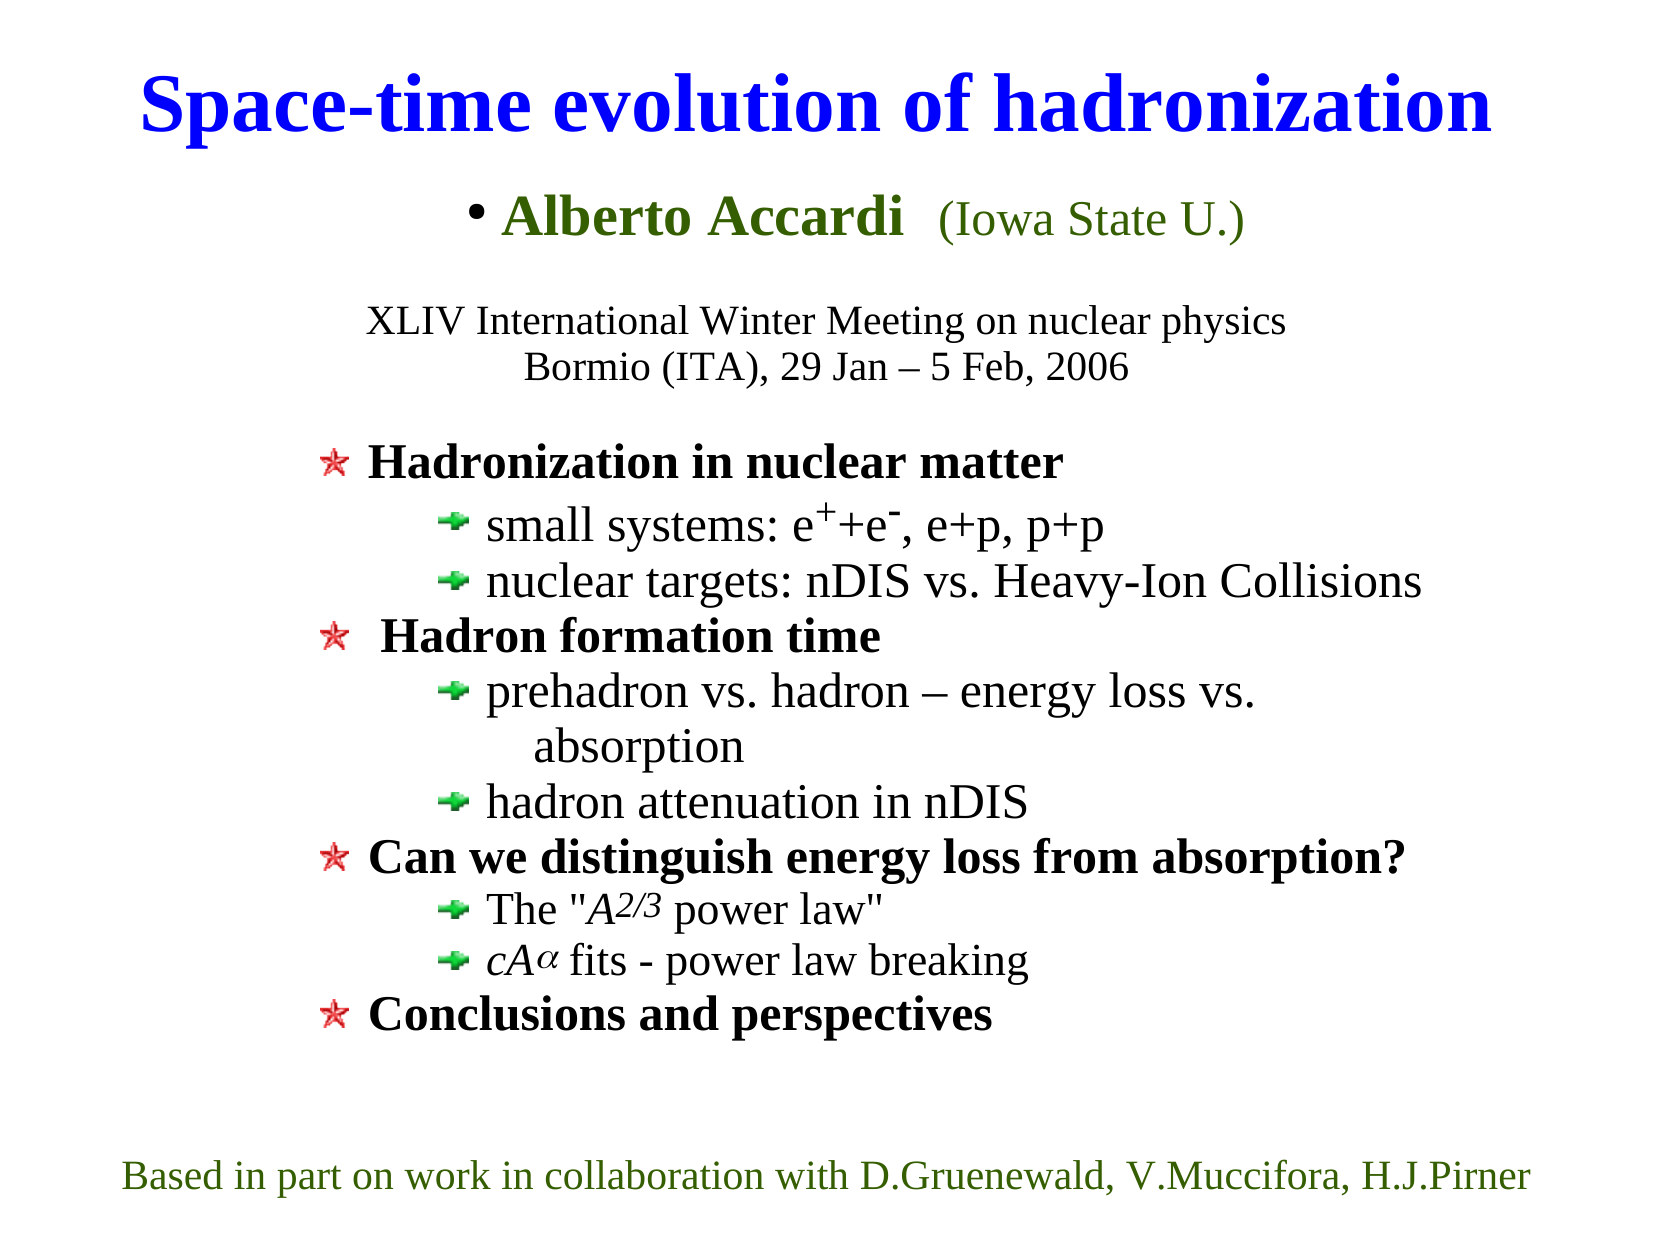

Space-time evolution of hadronization
Alberto Accardi (Iowa State U.)
XLIV International Winter Meeting on nuclear physics
Bormio (ITA), 29 Jan – 5 Feb, 2006
Hadronization in nuclear matter
small systems: e++e-, e+p, p+p
nuclear targets: nDIS vs. Heavy-Ion Collisions
 Hadron formation time
prehadron vs. hadron – energy loss vs. absorption
hadron attenuation in nDIS
Can we distinguish energy loss from absorption?
The "A2/3 power law"
cAa fits - power law breaking
Conclusions and perspectives
Based in part on work in collaboration with D.Gruenewald, V.Muccifora, H.J.Pirner